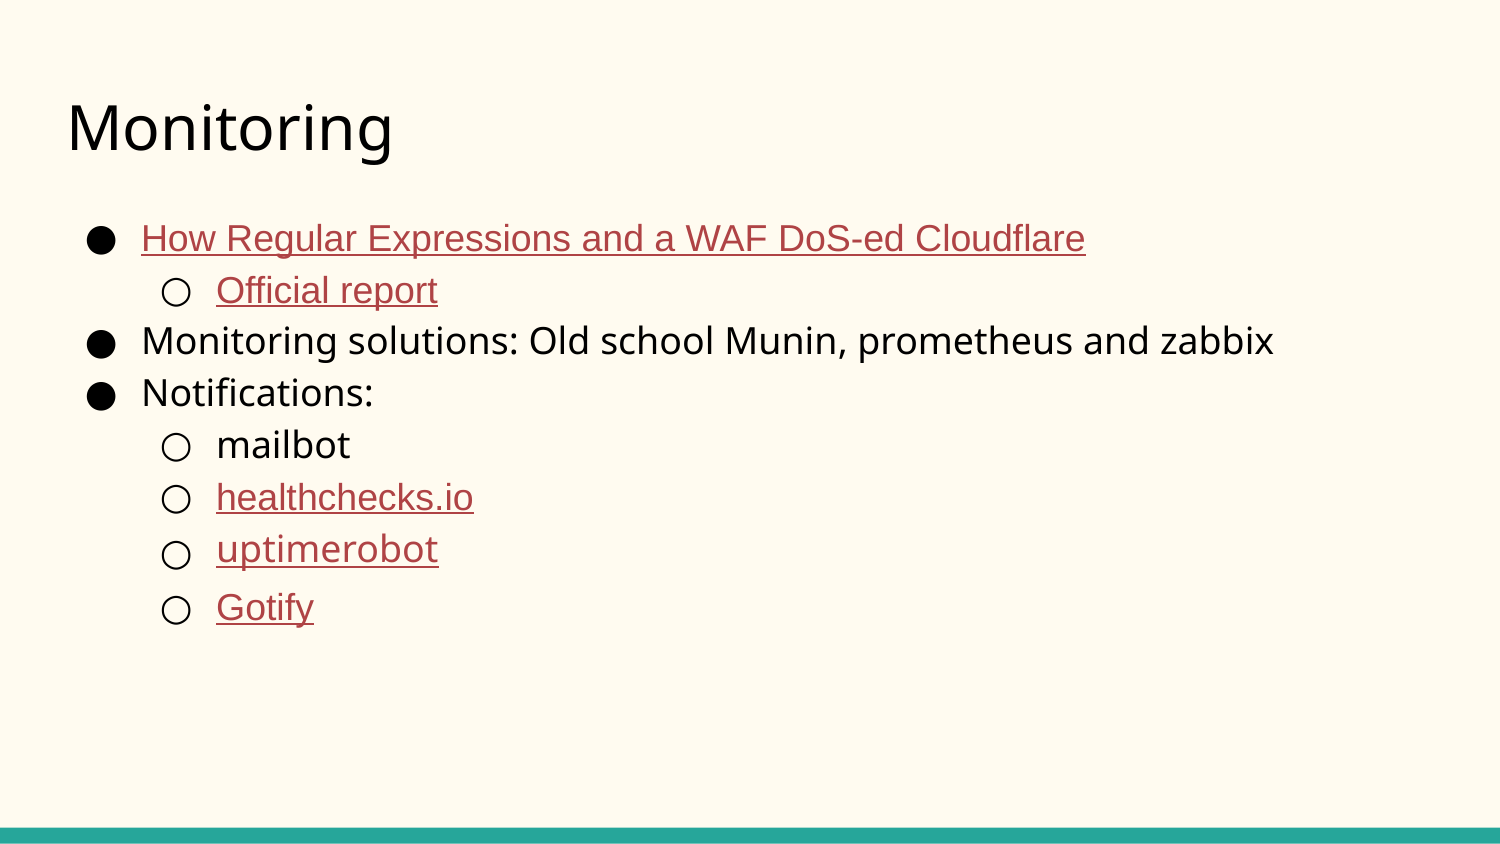

# Monitoring
How Regular Expressions and a WAF DoS-ed Cloudflare
Official report
Monitoring solutions: Old school Munin, prometheus and zabbix
Notifications:
mailbot
healthchecks.io
uptimerobot
Gotify